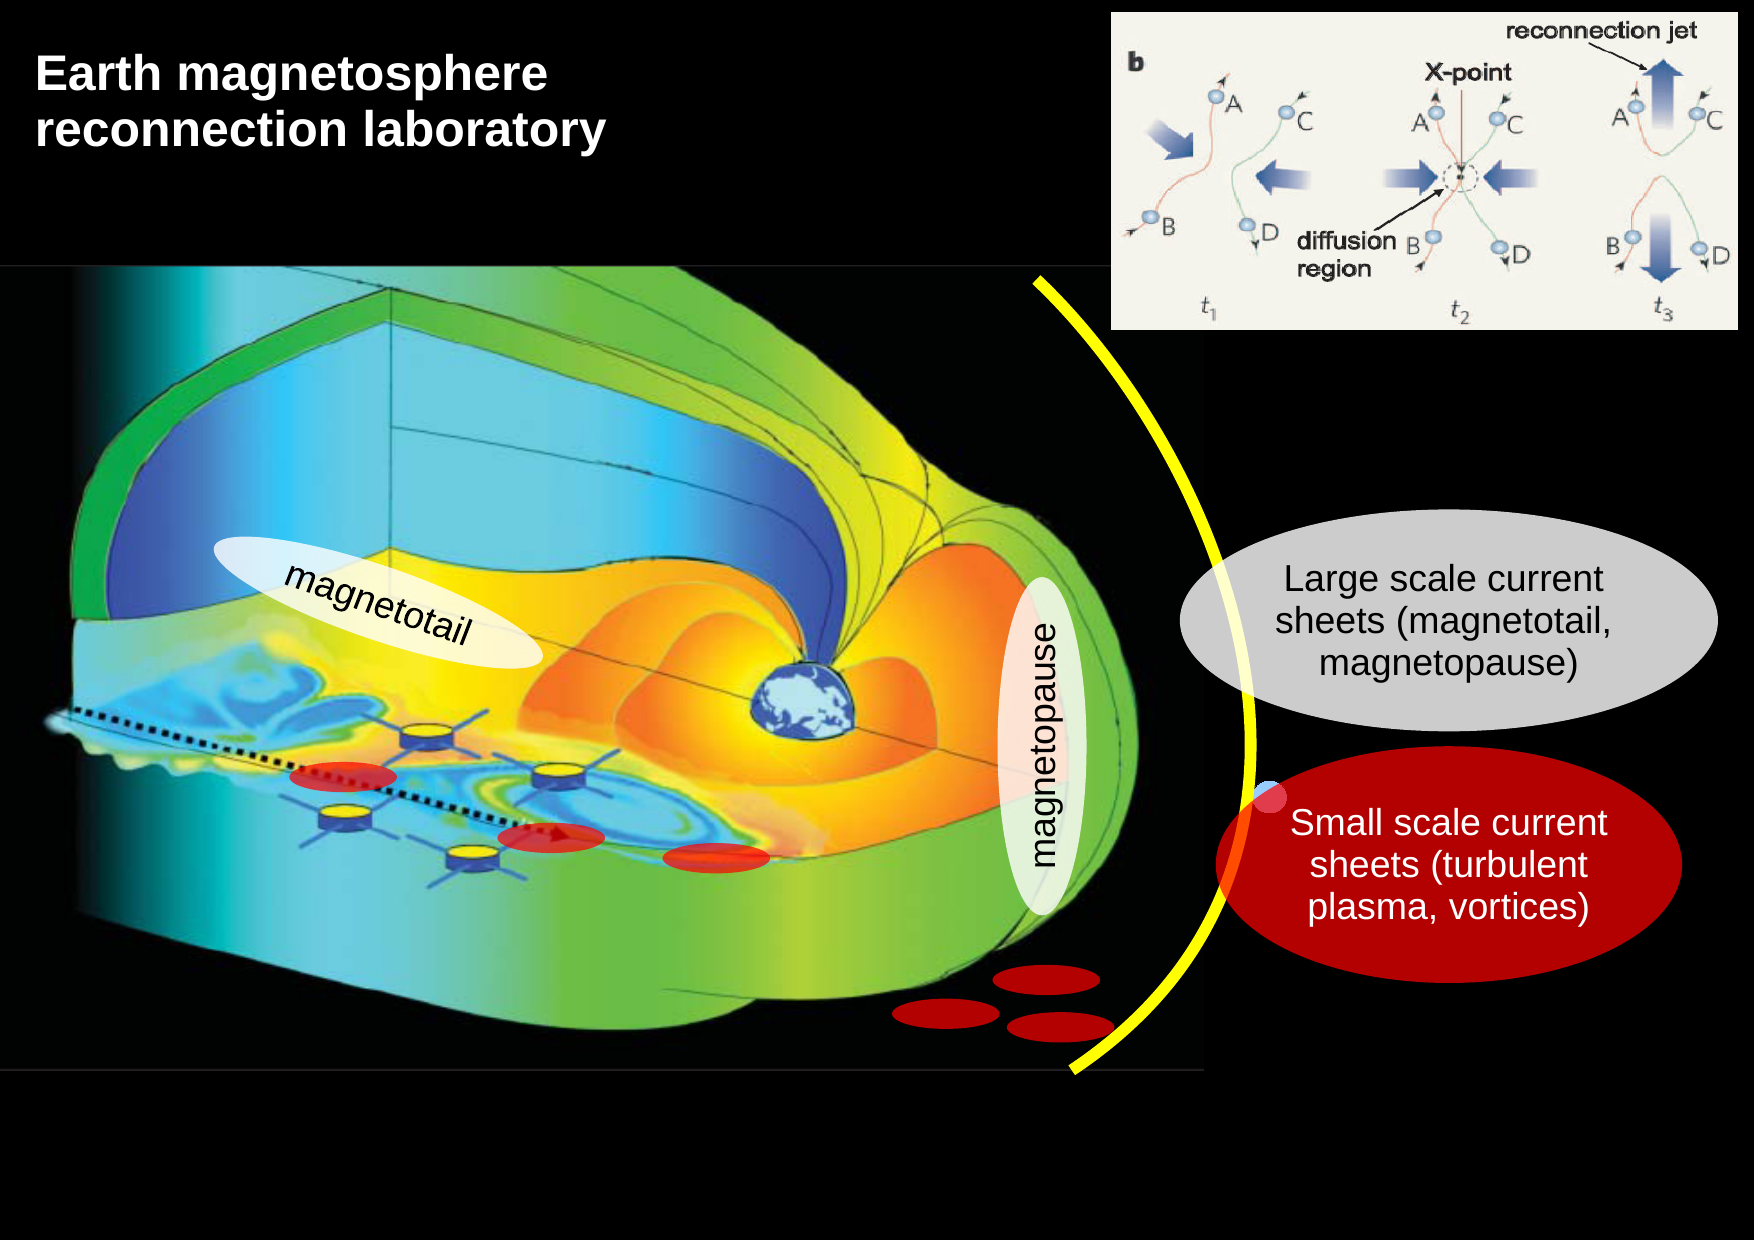

Earth magnetosphere
reconnection laboratory
Large scale current
sheets (magnetotail,
magnetopause)
magnetotail
magnetopause
Small scale current
sheets (turbulent
plasma, vortices)